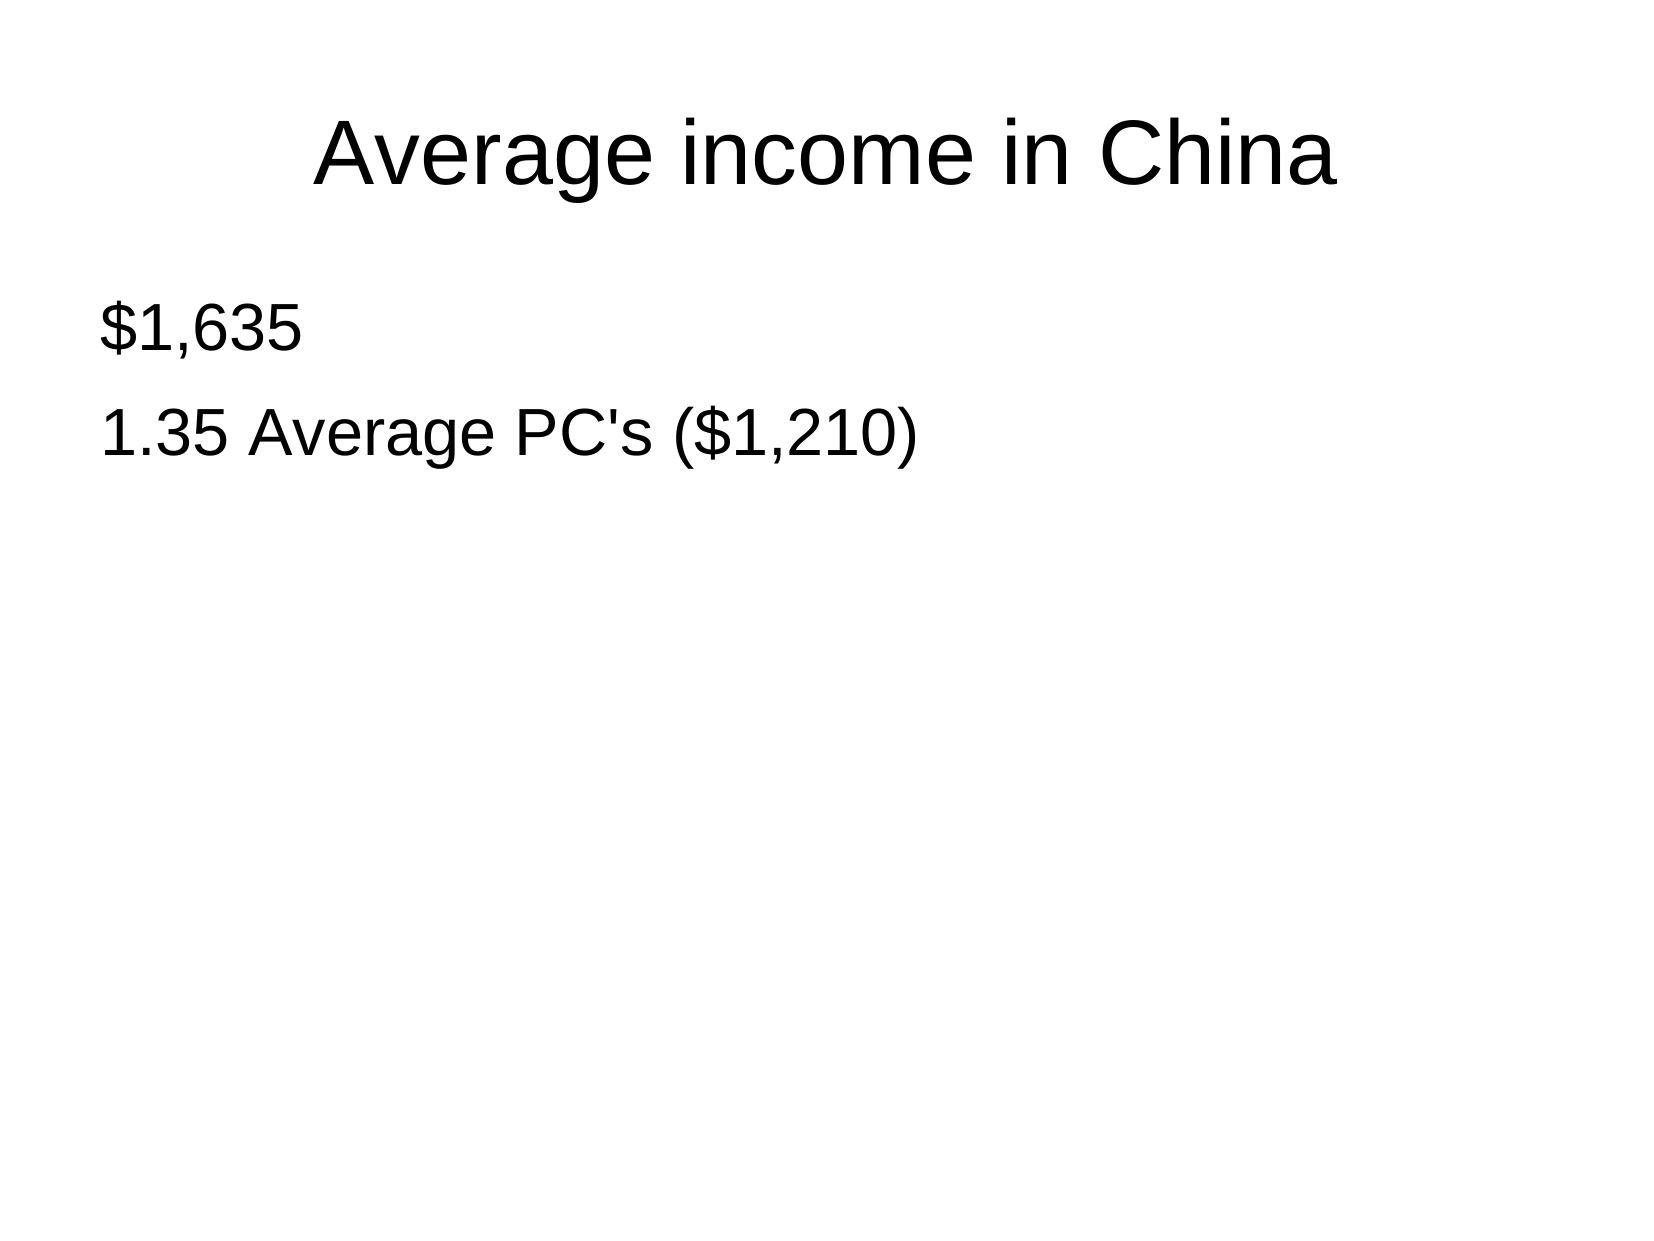

# Average income in China
$1,635
1.35 Average PC's ($1,210)